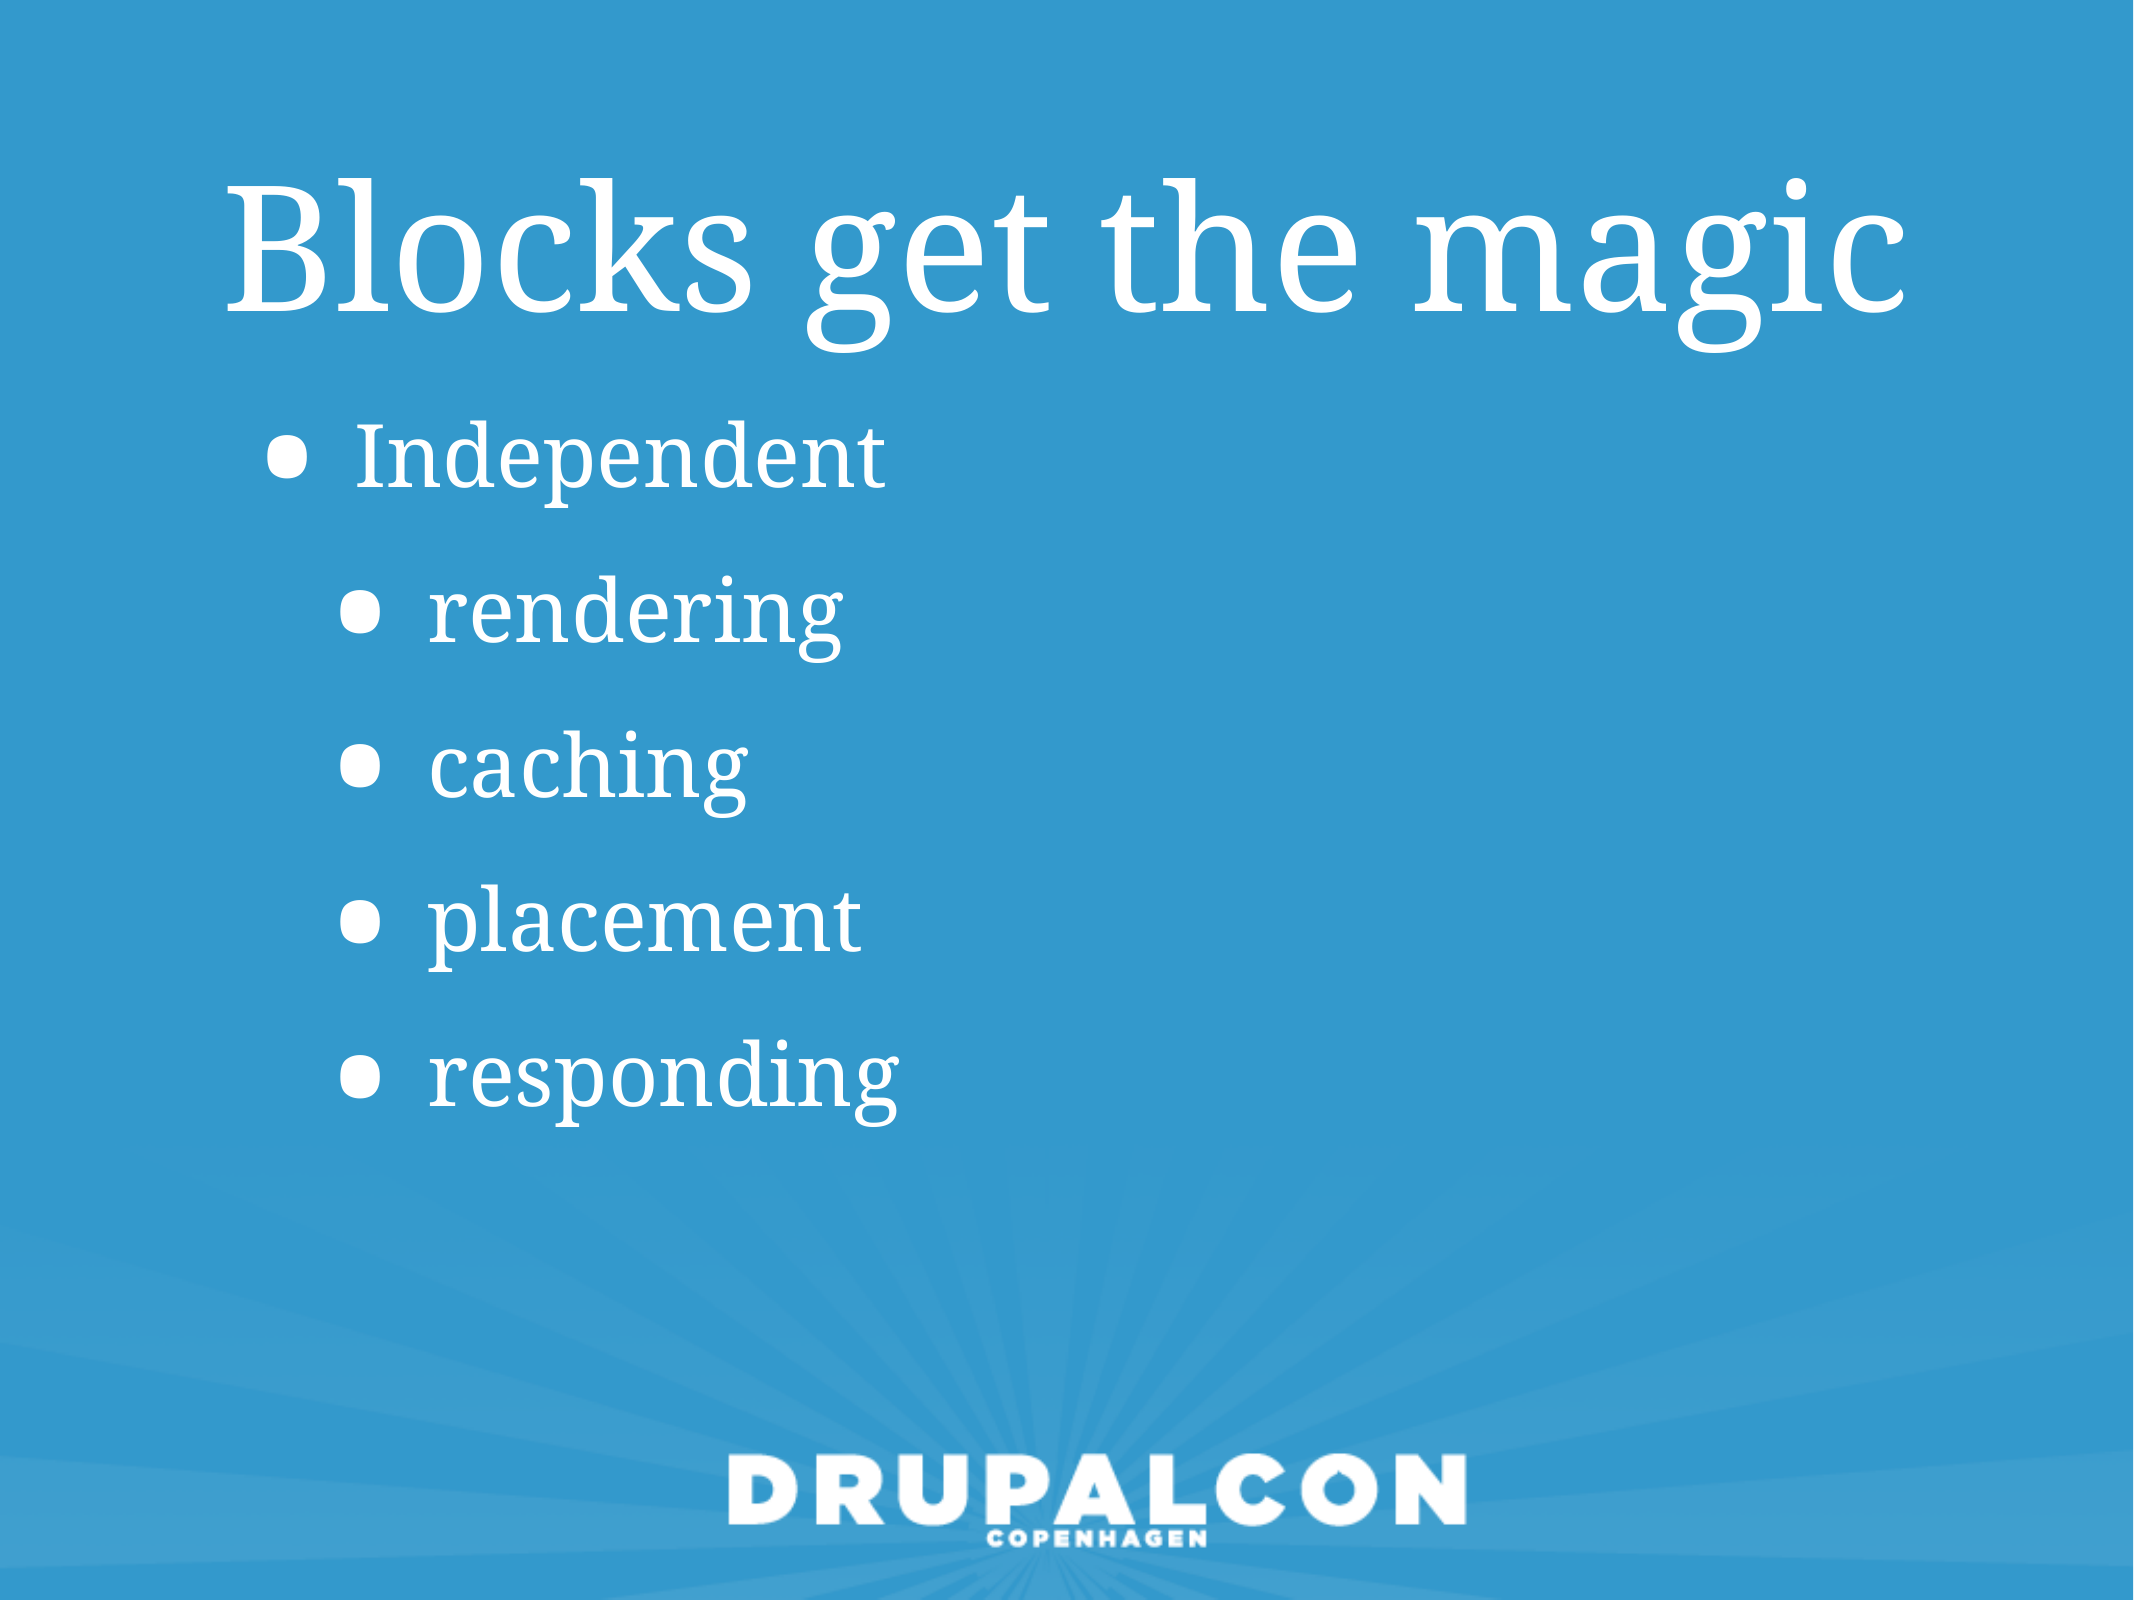

# Blocks get the magic
Independent
rendering
caching
placement
responding